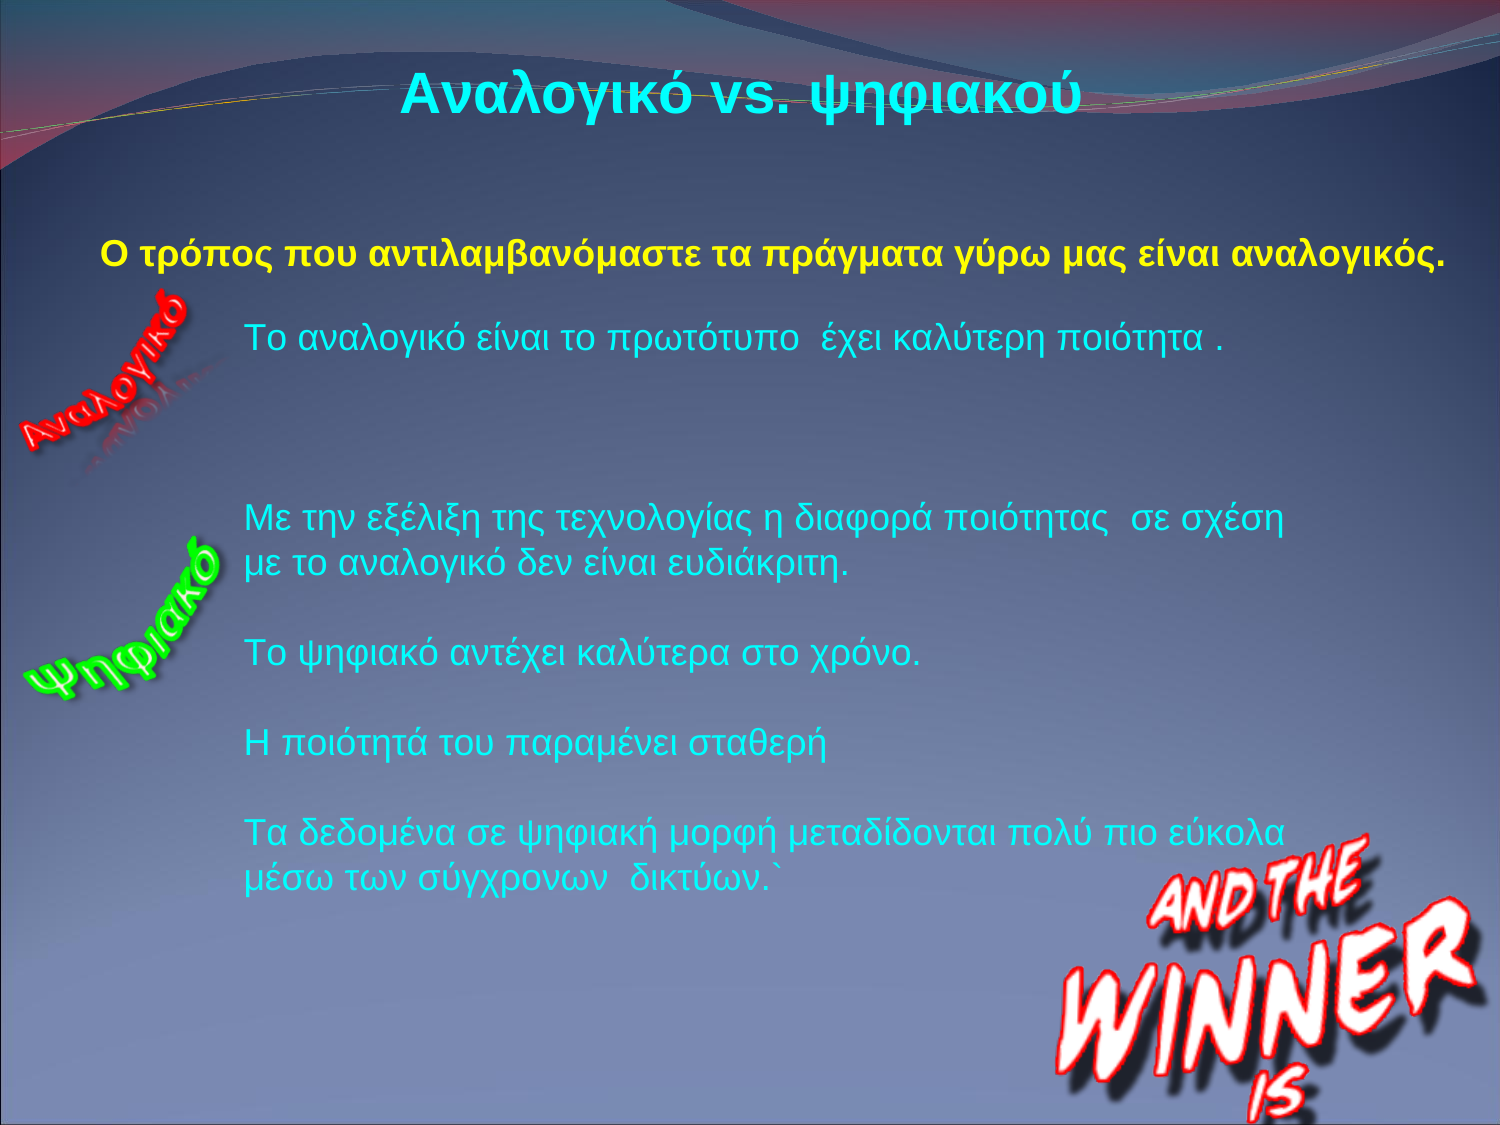

Αναλογικό vs. ψηφιακού
Ο τρόπος που αντιλαμβανόμαστε τα πράγματα γύρω μας είναι αναλογικός.
Το αναλογικό είναι το πρωτότυπο έχει καλύτερη ποιότητα .
Mε την εξέλιξη της τεχνολογίας η διαφορά ποιότητας σε σχέση
με το αναλογικό δεν είναι ευδιάκριτη.
Το ψηφιακό αντέχει καλύτερα στο χρόνο.
Η ποιότητά του παραμένει σταθερή
Τα δεδομένα σε ψηφιακή μορφή μεταδίδονται πολύ πιο εύκολα
μέσω των σύγχρονων δικτύων.`